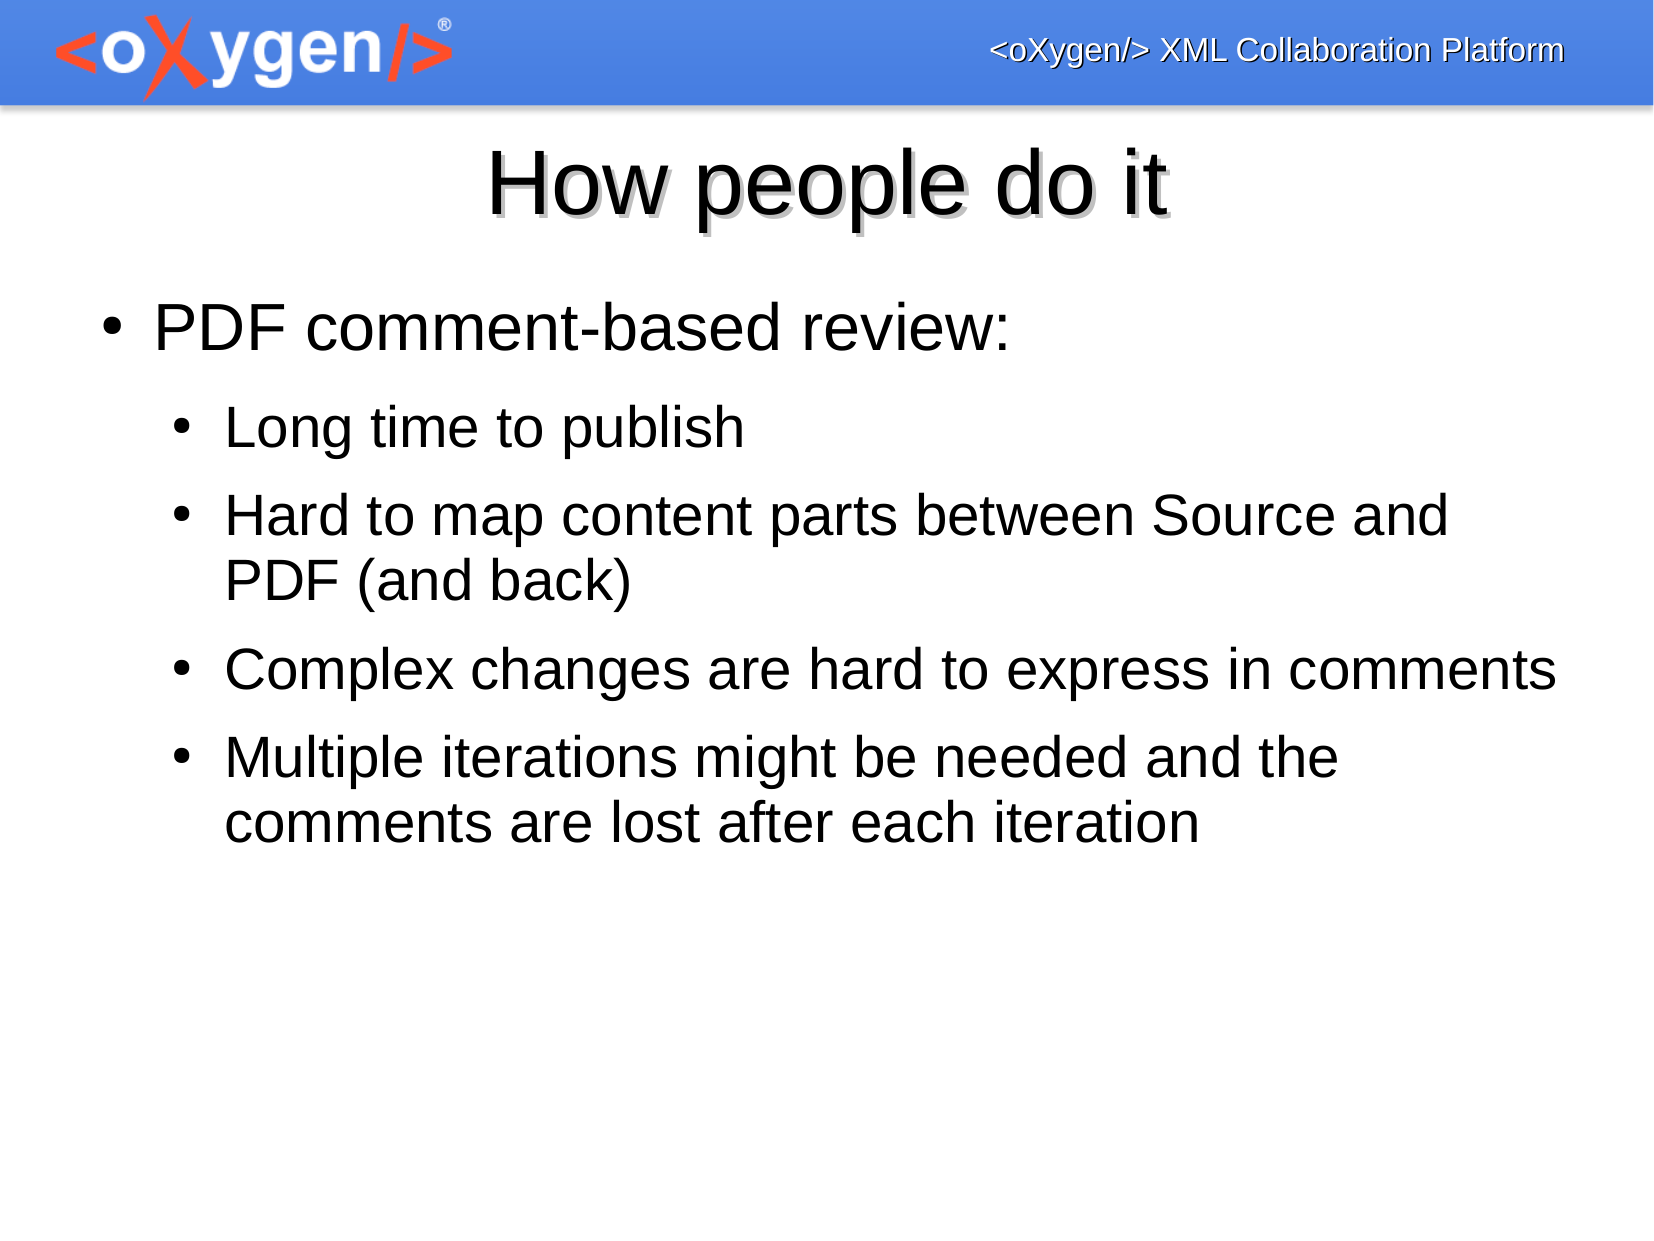

# How people do it
PDF comment-based review:
Long time to publish
Hard to map content parts between Source and PDF (and back)
Complex changes are hard to express in comments
Multiple iterations might be needed and the comments are lost after each iteration